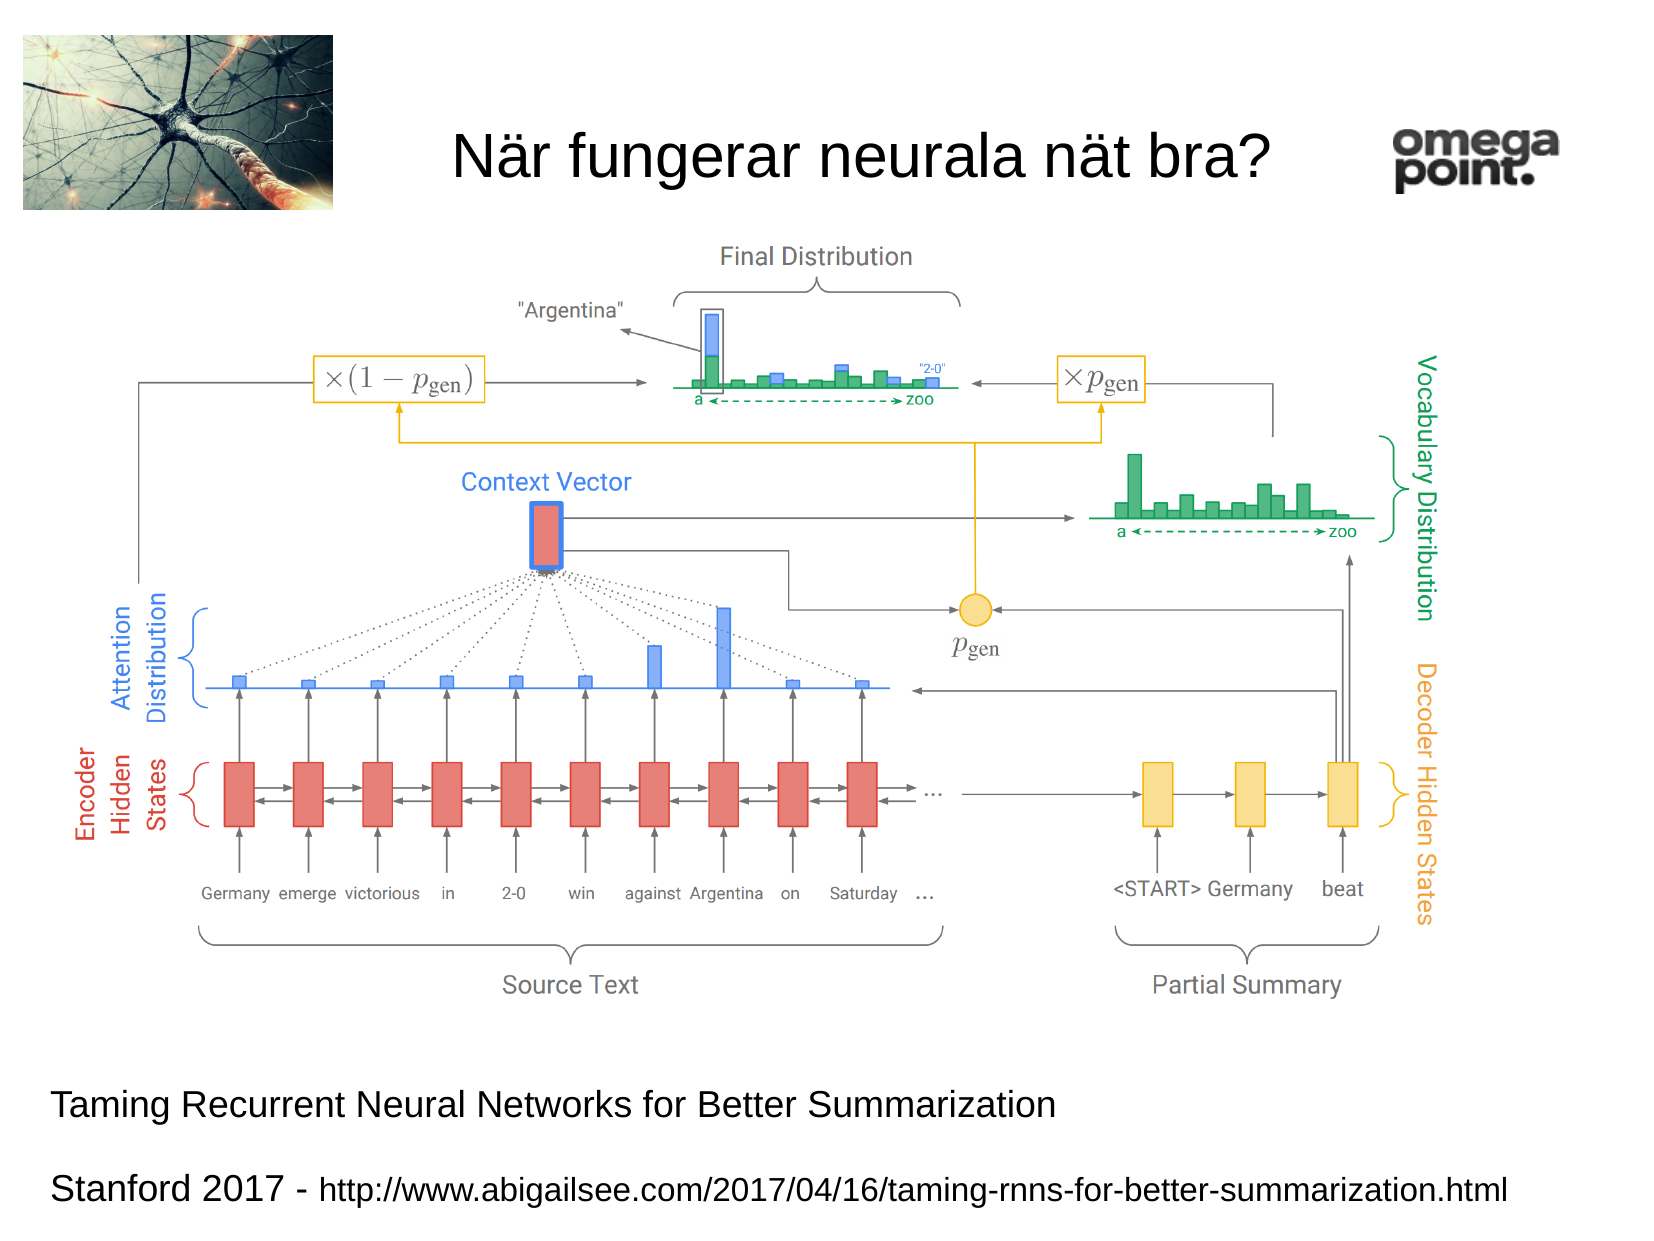

# När fungerar neurala nät bra?
Taming Recurrent Neural Networks for Better Summarization
Stanford 2017 - http://www.abigailsee.com/2017/04/16/taming-rnns-for-better-summarization.html